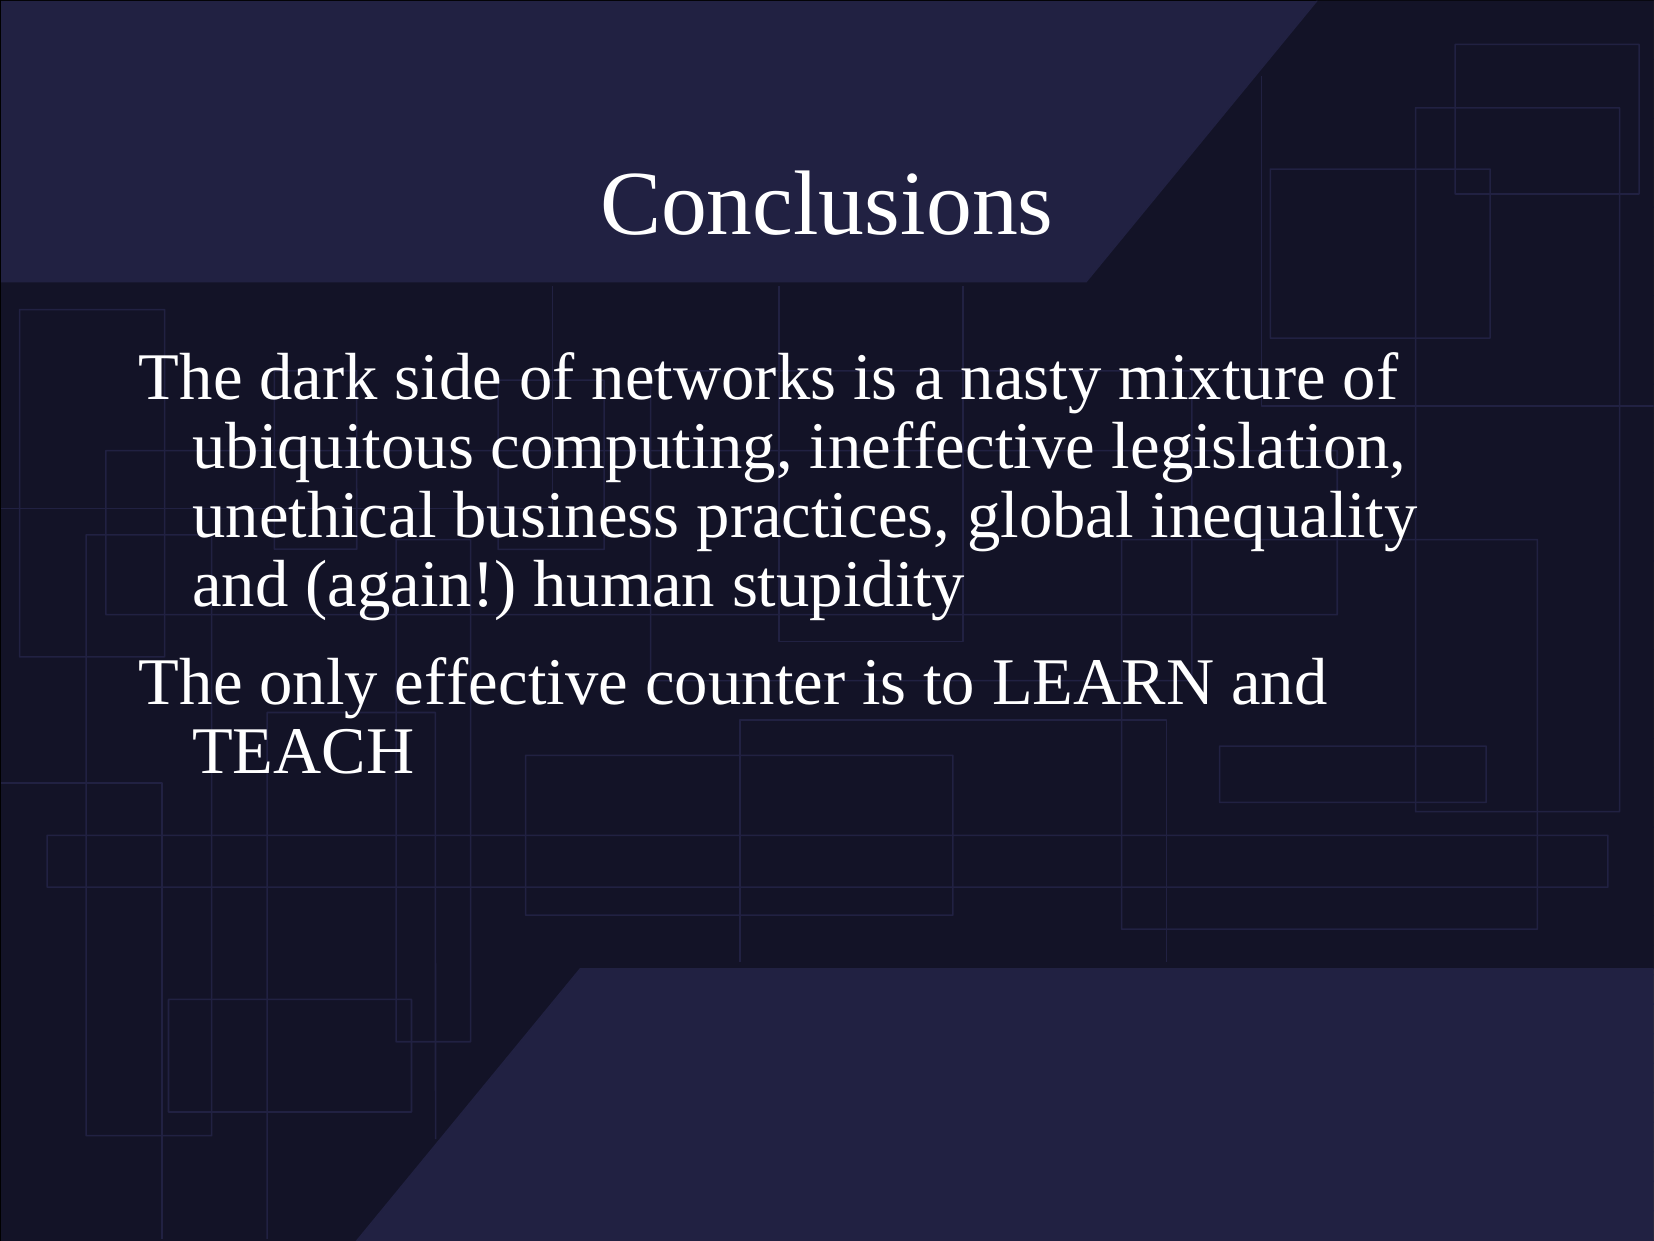

# Conclusions
The dark side of networks is a nasty mixture of ubiquitous computing, ineffective legislation, unethical business practices, global inequality and (again!) human stupidity
The only effective counter is to LEARN and TEACH